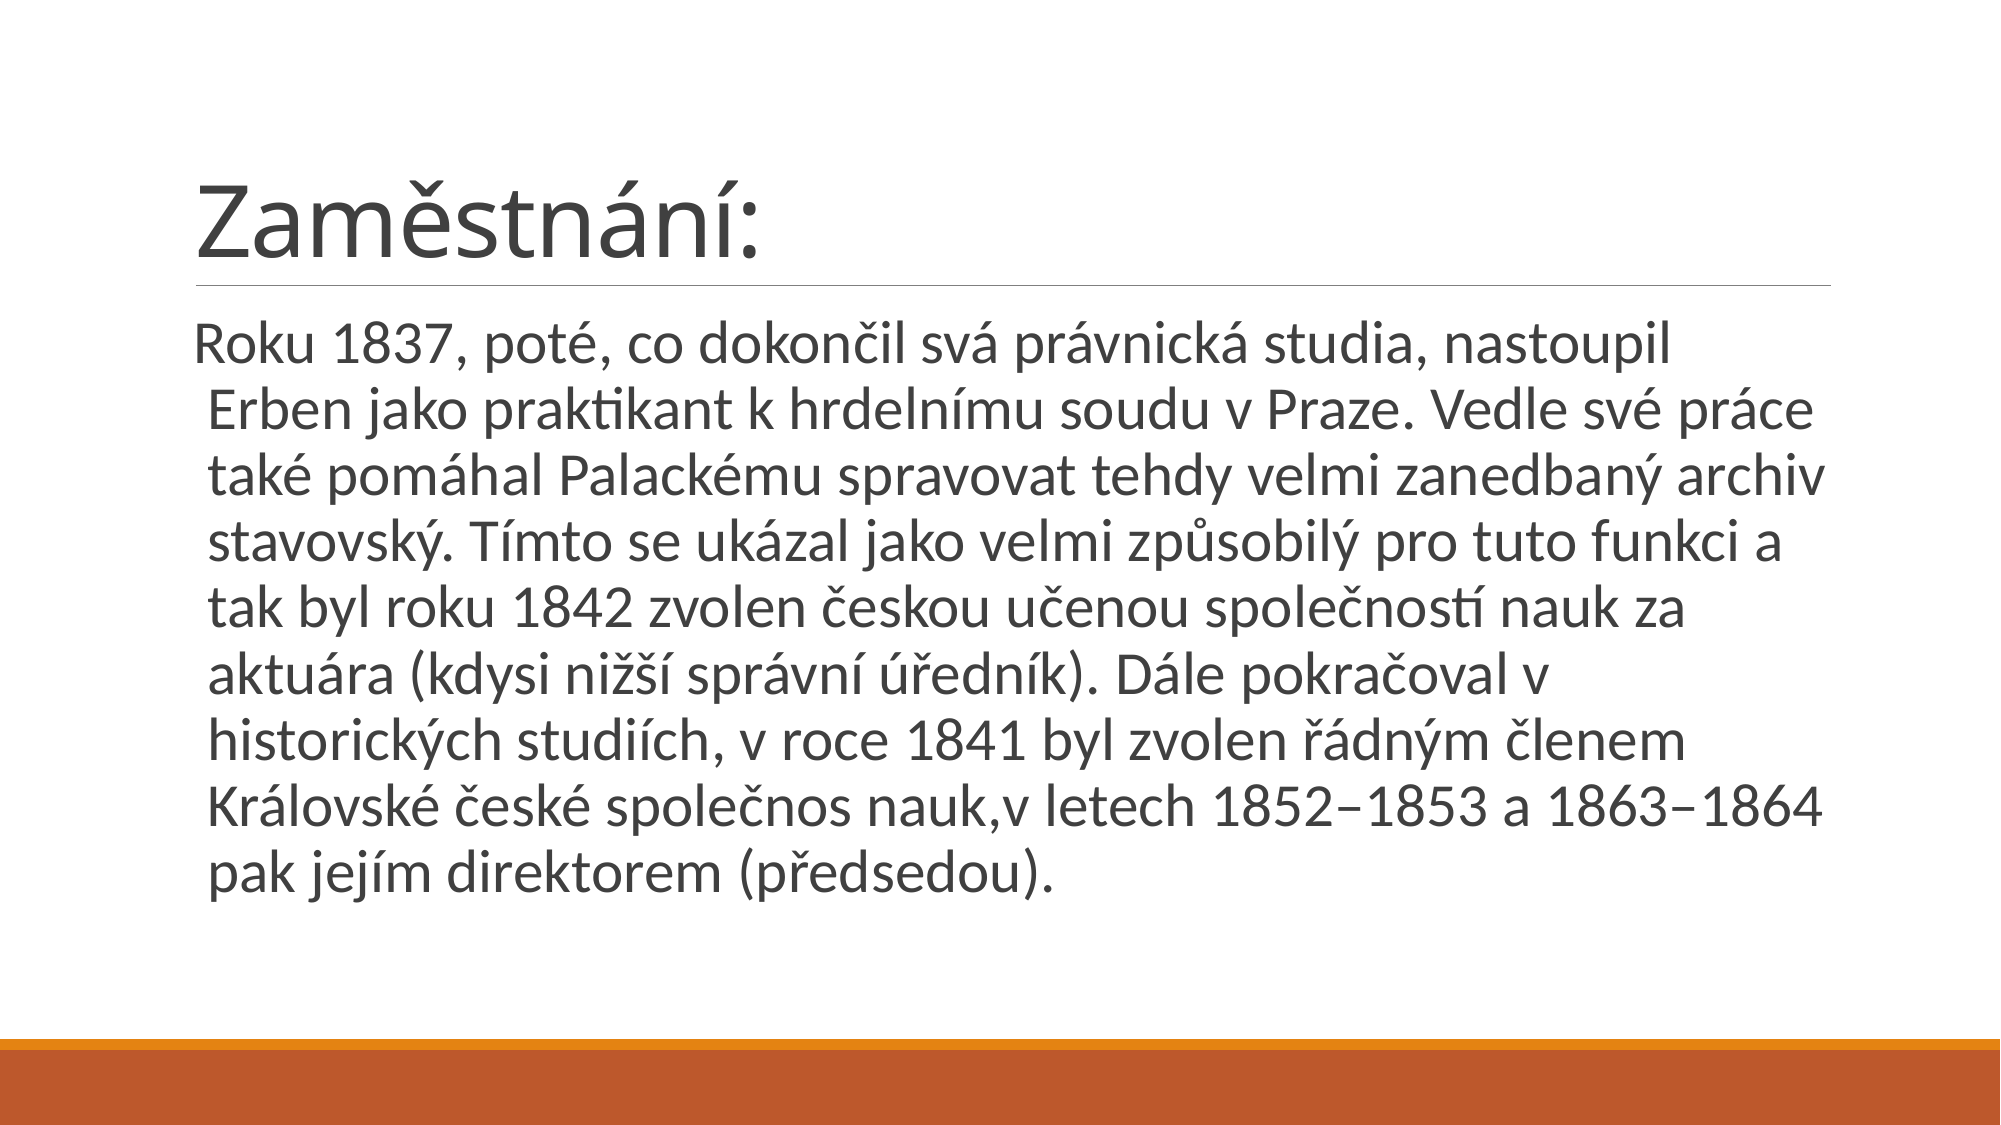

# Zaměstnání:
Roku 1837, poté, co dokončil svá právnická studia, nastoupil Erben jako praktikant k hrdelnímu soudu v Praze. Vedle své práce také pomáhal Palackému spravovat tehdy velmi zanedbaný archiv stavovský. Tímto se ukázal jako velmi způsobilý pro tuto funkci a tak byl roku 1842 zvolen českou učenou společností nauk za aktuára (kdysi nižší správní úředník). Dále pokračoval v historických studiích, v roce 1841 byl zvolen řádným členem Královské české společnos nauk,v letech 1852–1853 a 1863–1864 pak jejím direktorem (předsedou).